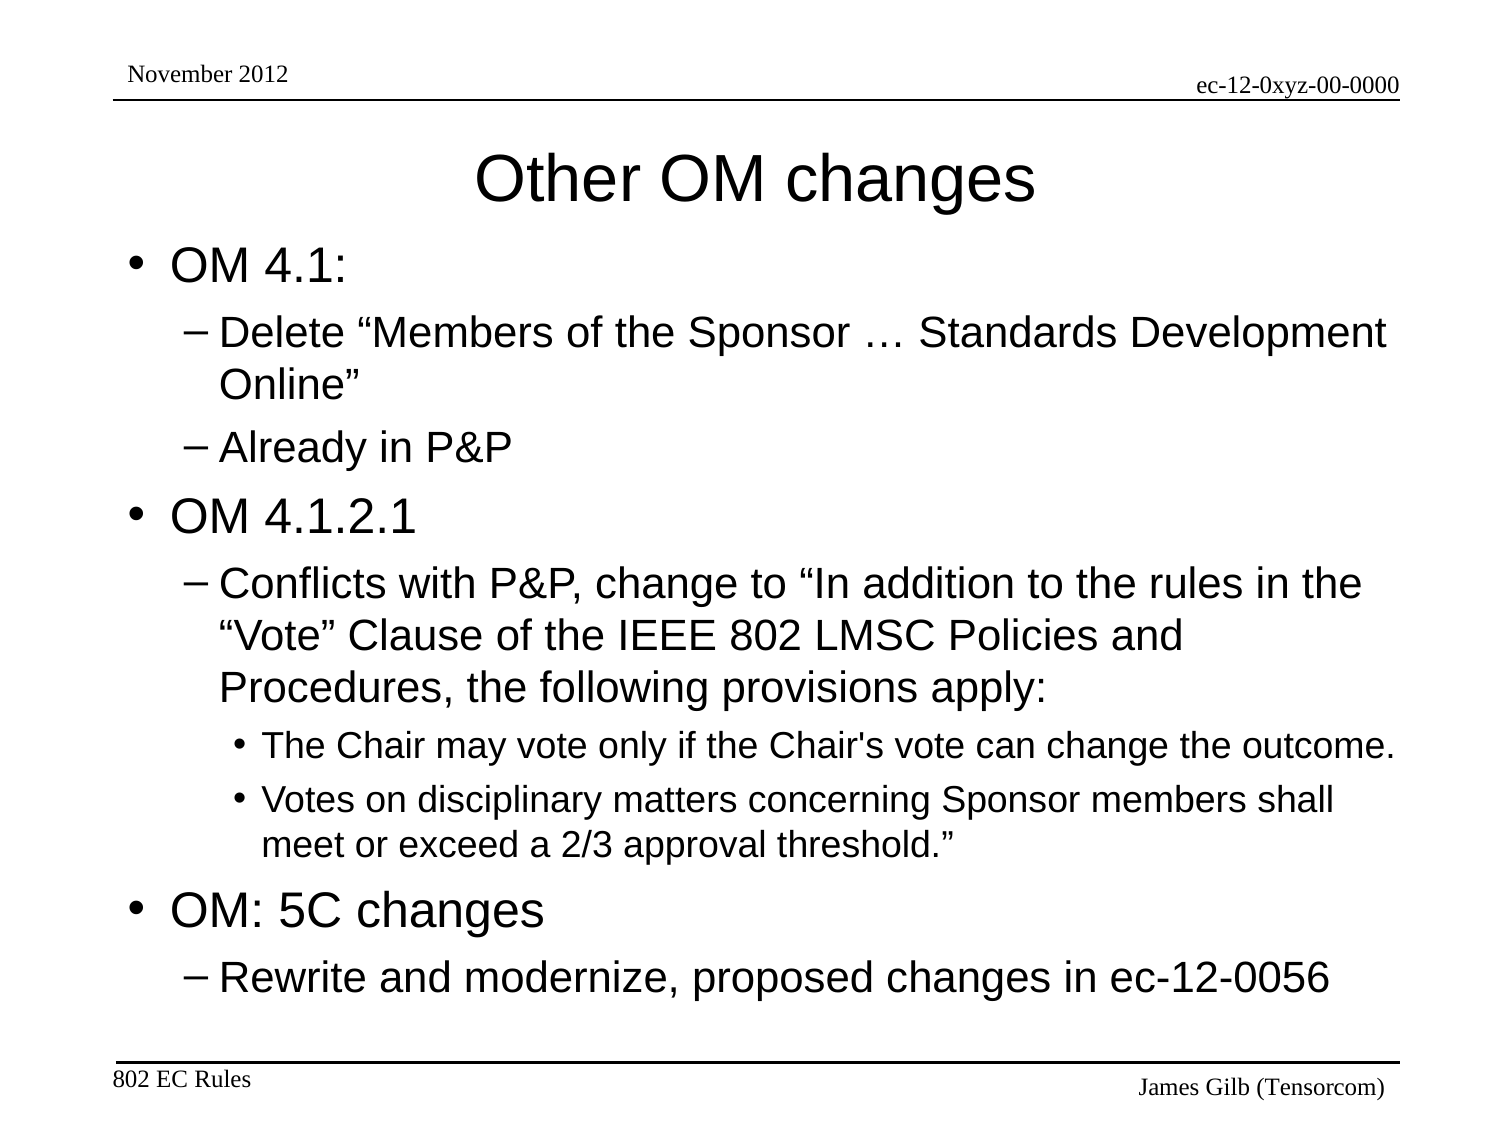

# Other OM changes
OM 4.1:
Delete “Members of the Sponsor … Standards Development Online”
Already in P&P
OM 4.1.2.1
Conflicts with P&P, change to “In addition to the rules in the “Vote” Clause of the IEEE 802 LMSC Policies and Procedures, the following provisions apply:
The Chair may vote only if the Chair's vote can change the outcome.
Votes on disciplinary matters concerning Sponsor members shall meet or exceed a 2/3 approval threshold.”
OM: 5C changes
Rewrite and modernize, proposed changes in ec-12-0056